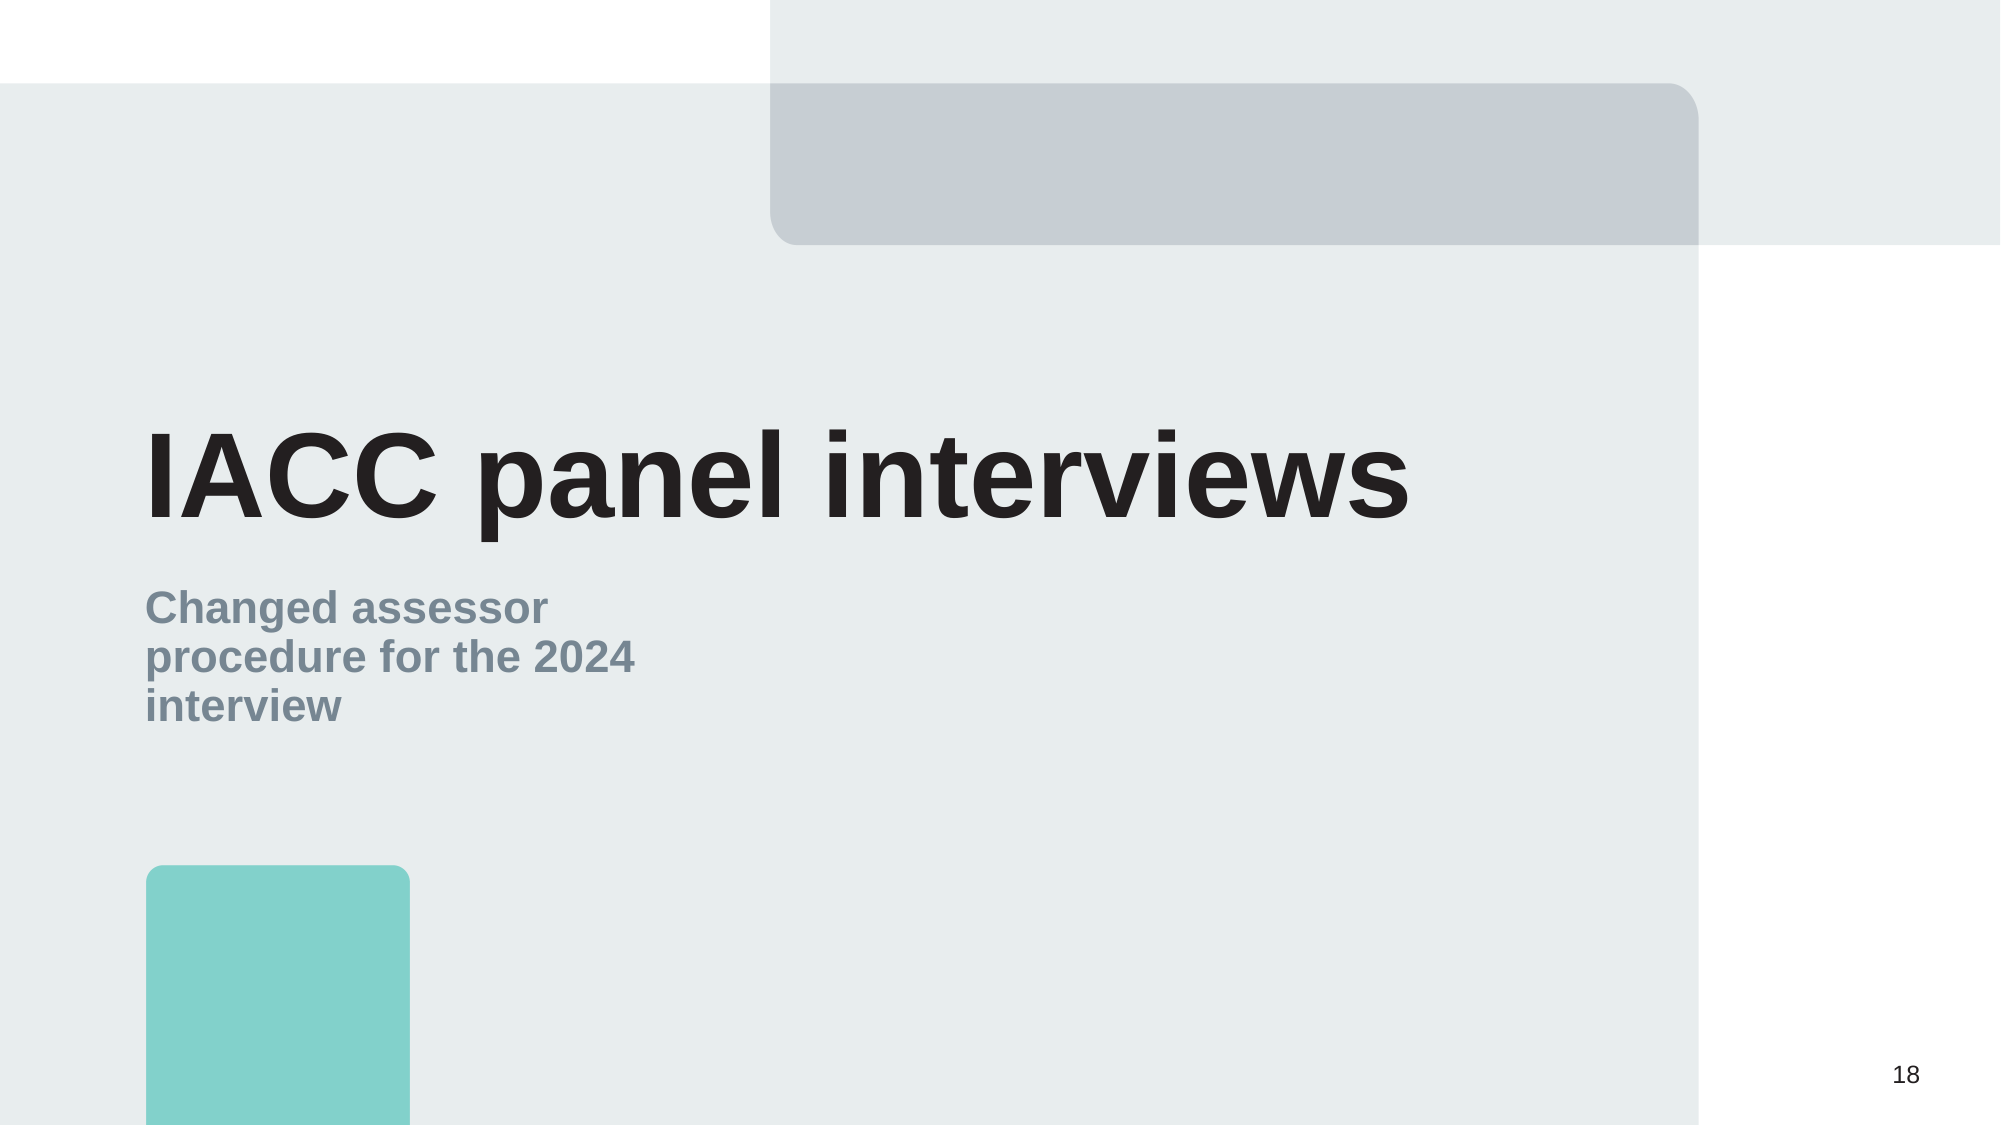

IACC panel interviews
# Changed assessor procedure for the 2024 interview